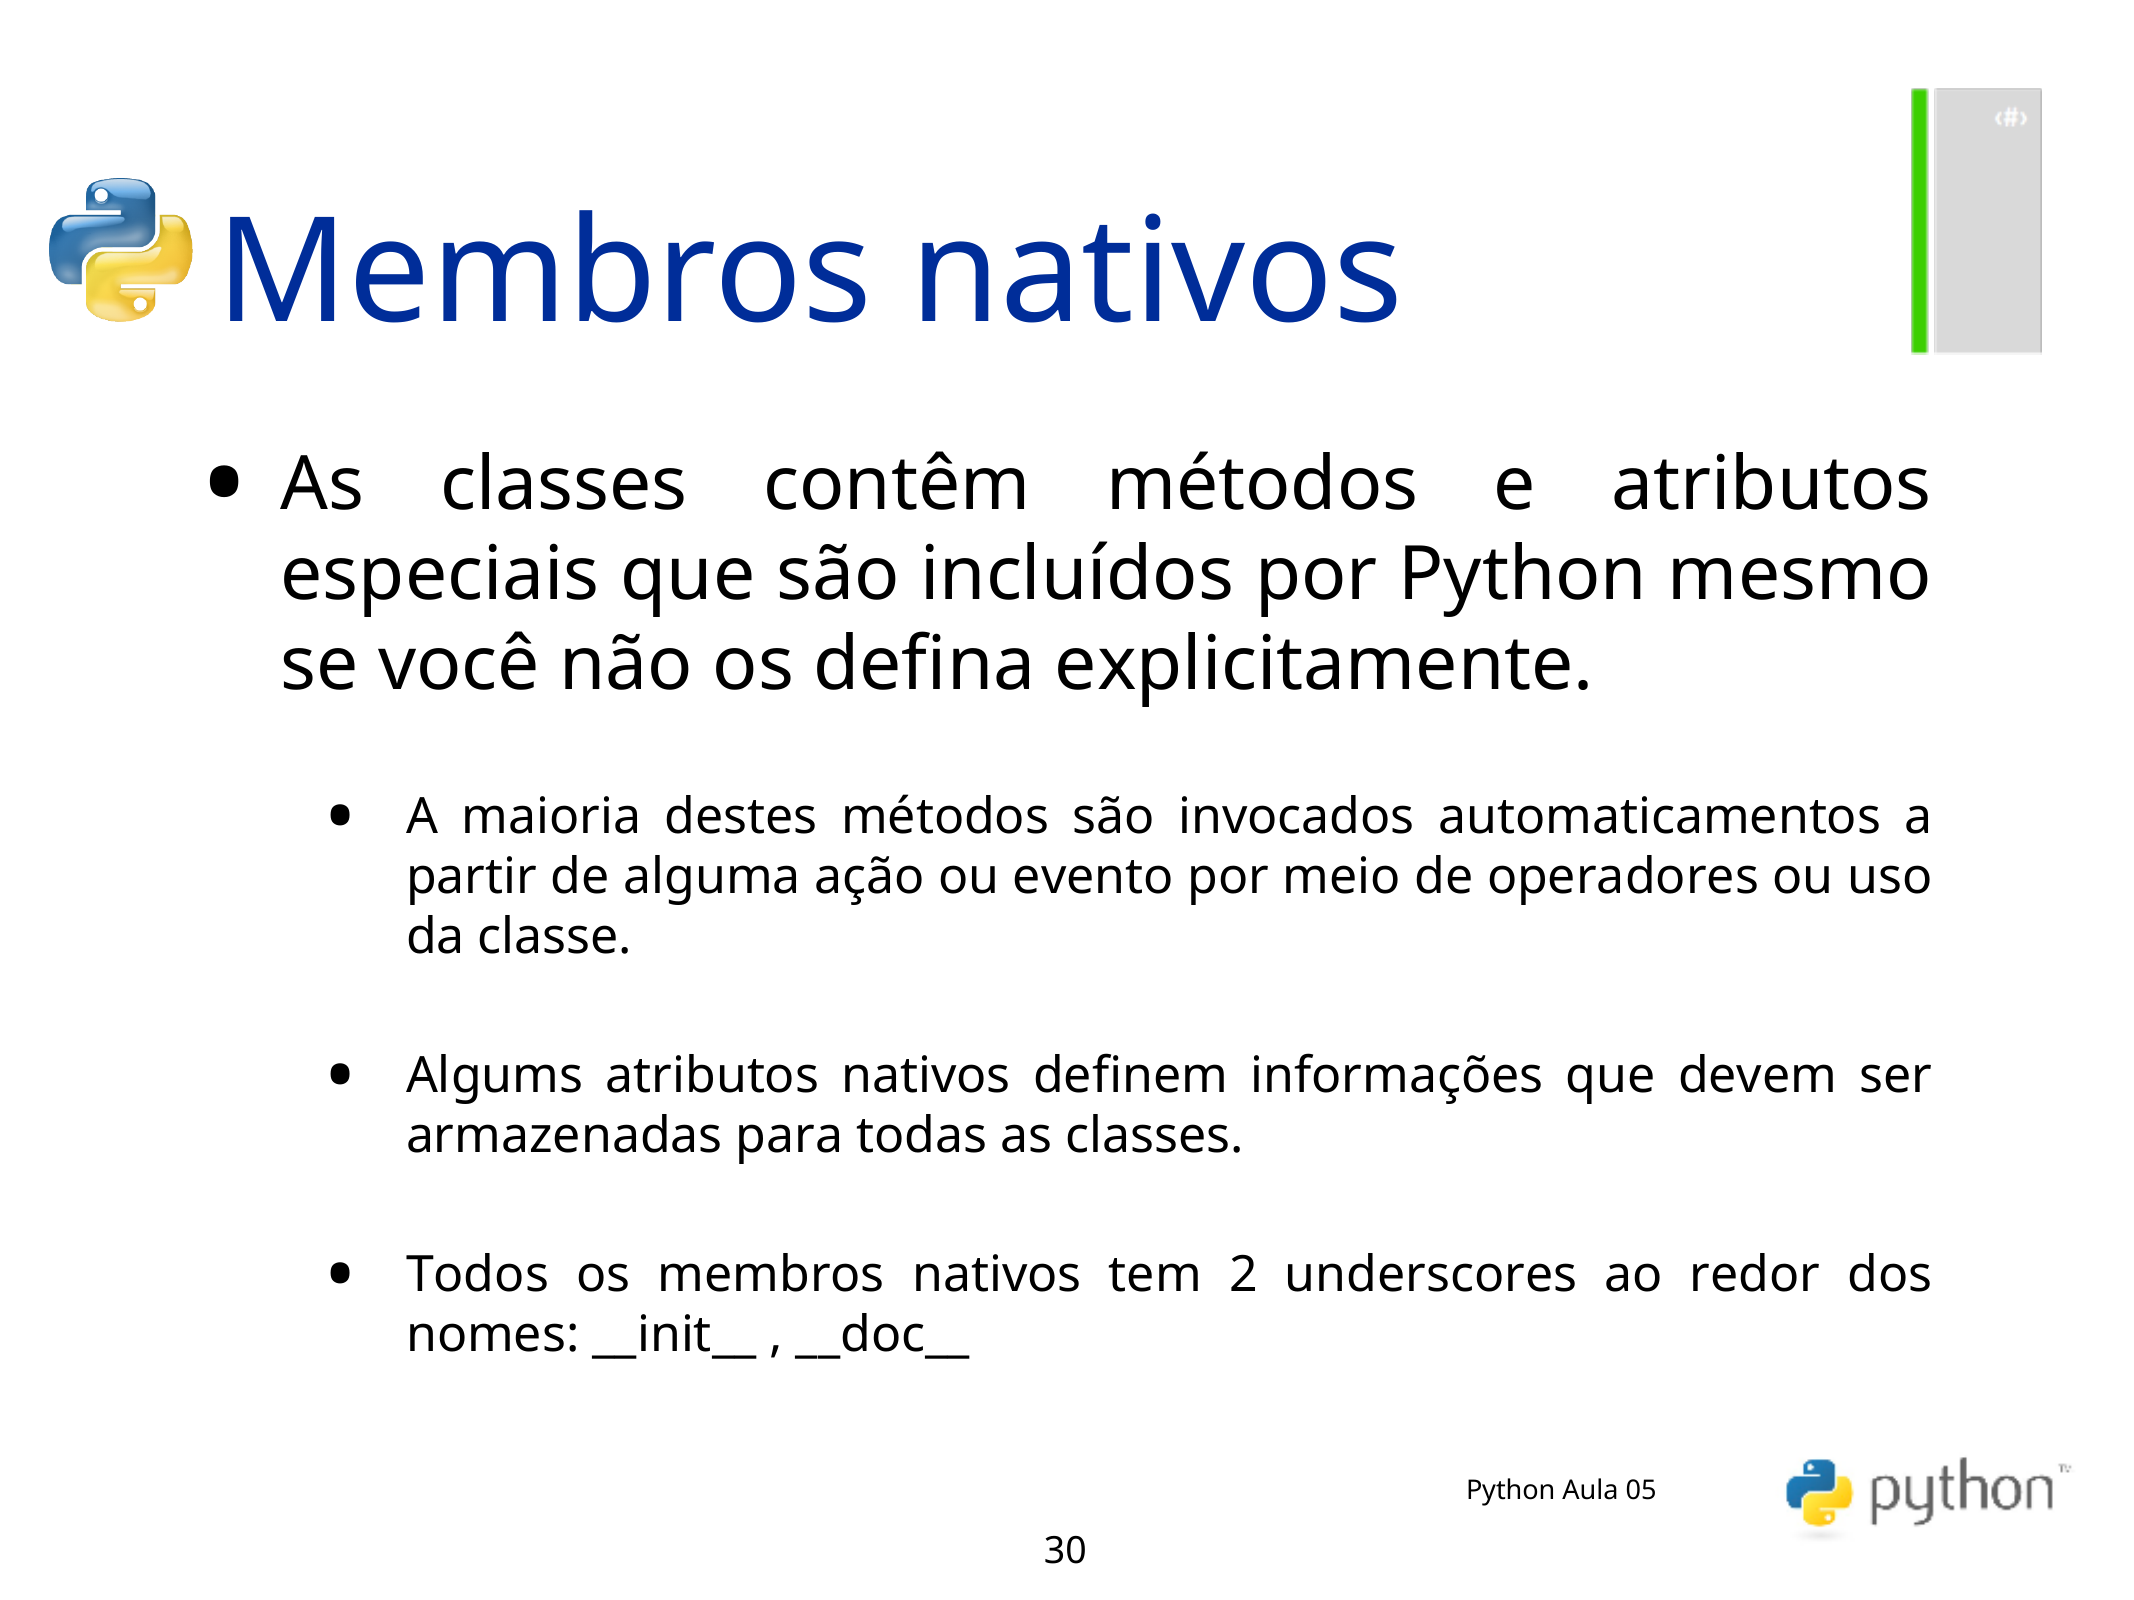

# Membros nativos
As classes contêm métodos e atributos especiais que são incluídos por Python mesmo se você não os defina explicitamente.
A maioria destes métodos são invocados automaticamentos a partir de alguma ação ou evento por meio de operadores ou uso da classe.
Algums atributos nativos definem informações que devem ser armazenadas para todas as classes.
Todos os membros nativos tem 2 underscores ao redor dos nomes: __init__ , __doc__
Python Aula 05